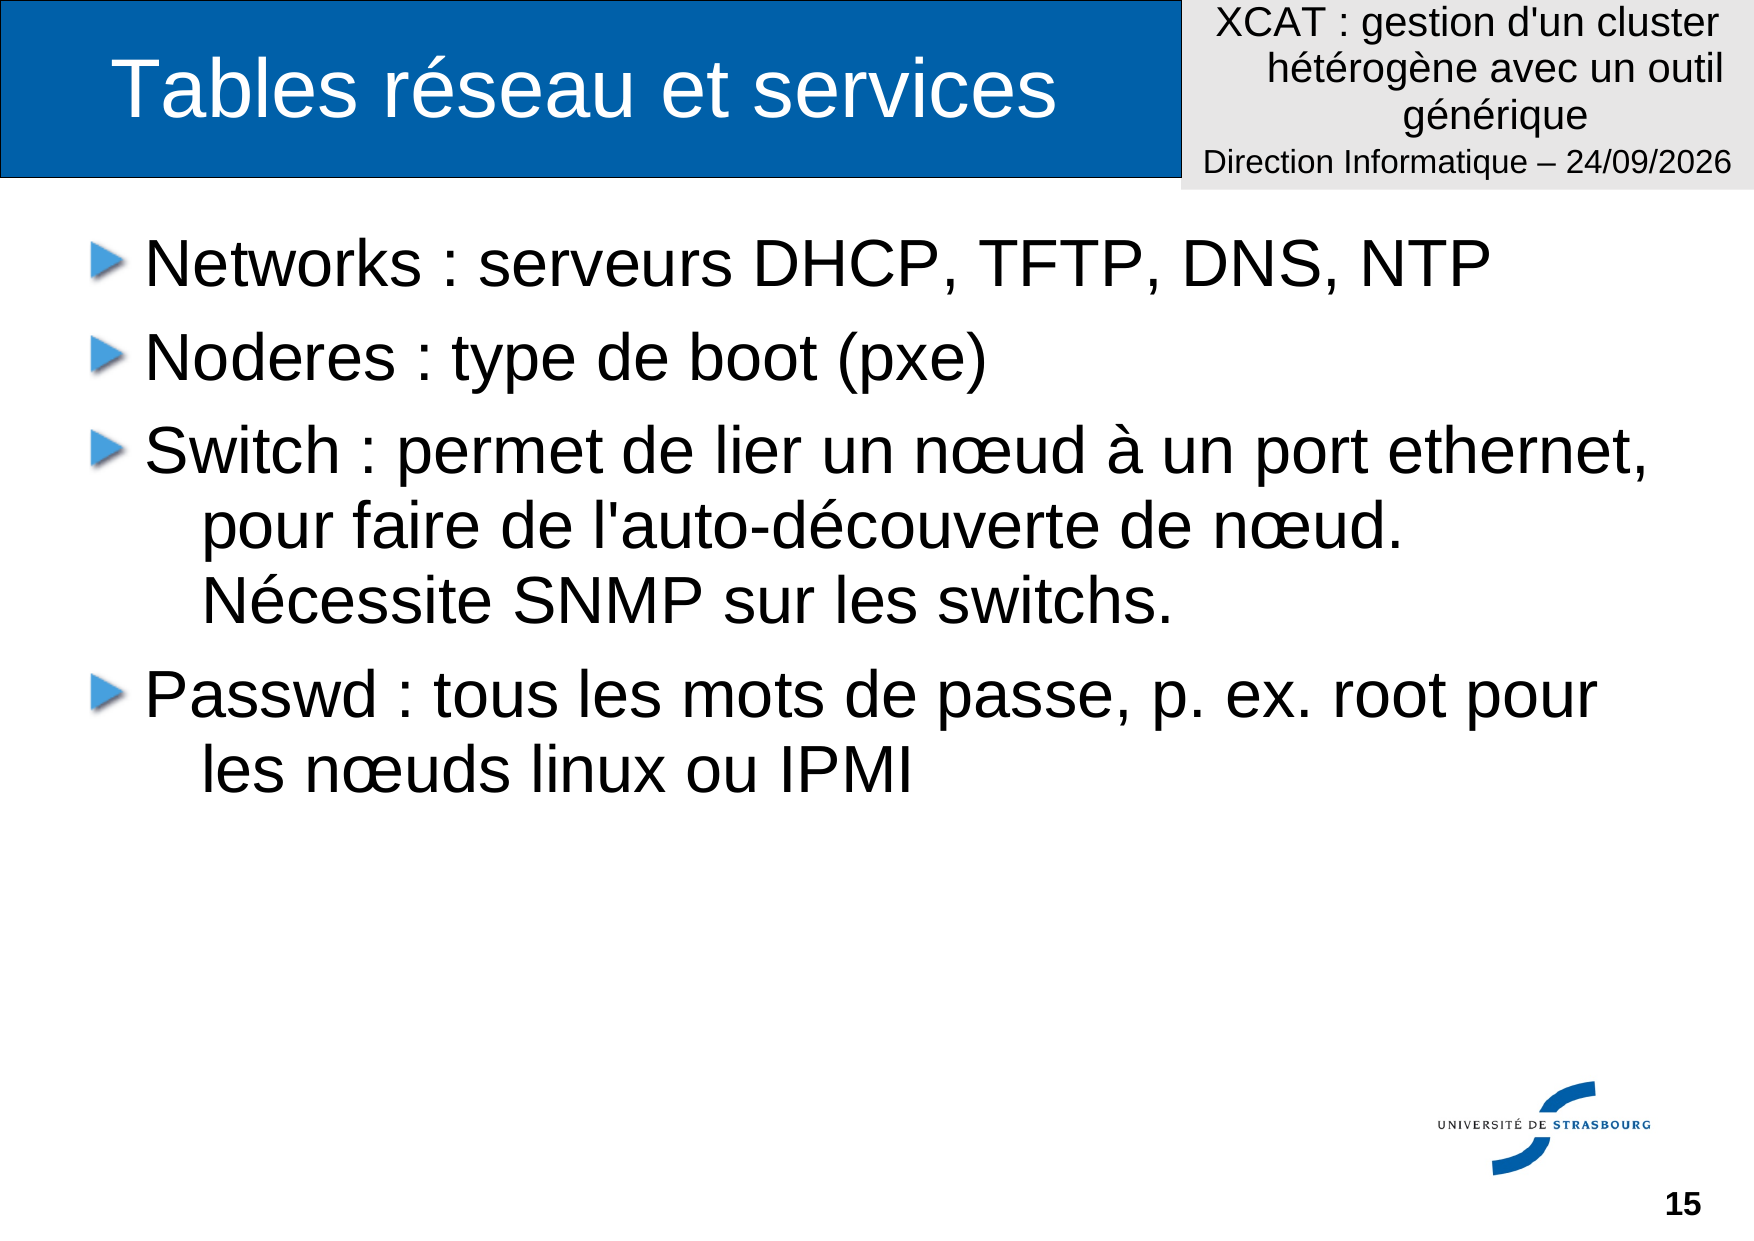

# Tables réseau et services
Networks : serveurs DHCP, TFTP, DNS, NTP
Noderes : type de boot (pxe)
Switch : permet de lier un nœud à un port ethernet, pour faire de l'auto-découverte de nœud. Nécessite SNMP sur les switchs.
Passwd : tous les mots de passe, p. ex. root pour les nœuds linux ou IPMI
15